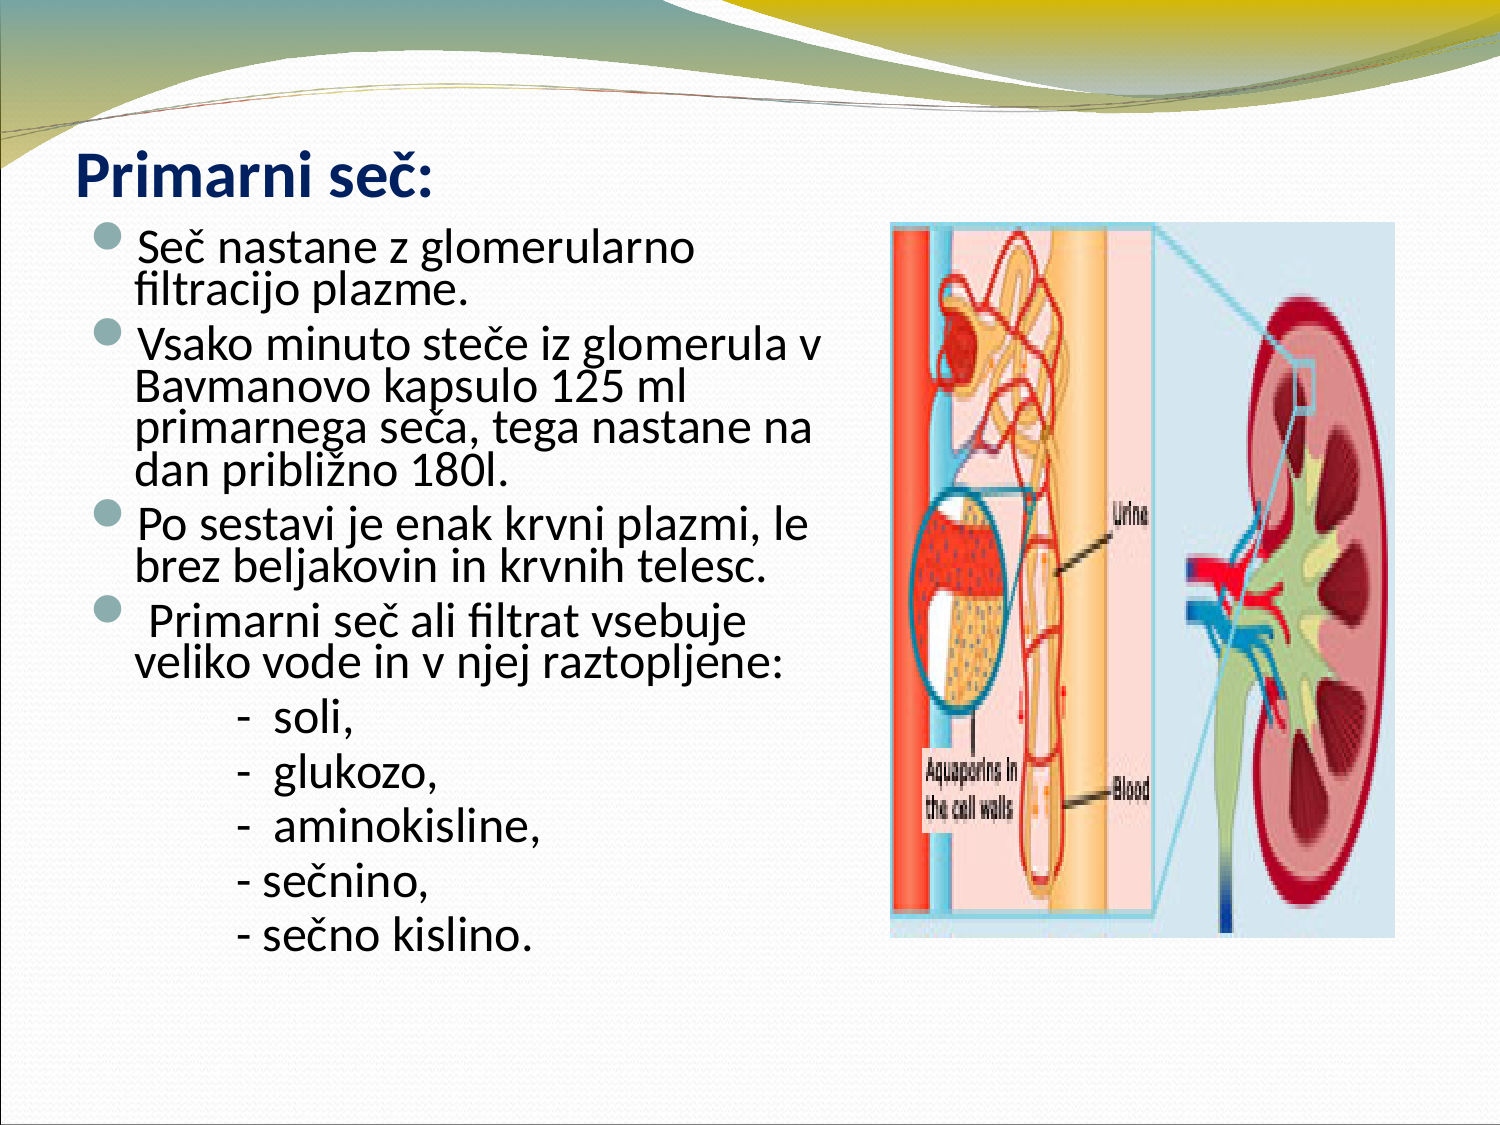

Primarni seč:
Seč nastane z glomerularno filtracijo plazme.
Vsako minuto steče iz glomerula v Bavmanovo kapsulo 125 ml primarnega seča, tega nastane na dan približno 180l.
Po sestavi je enak krvni plazmi, le brez beljakovin in krvnih telesc.
 Primarni seč ali filtrat vsebuje veliko vode in v njej raztopljene:
 - soli,
 - glukozo,
 - aminokisline,
 - sečnino,
 - sečno kislino.